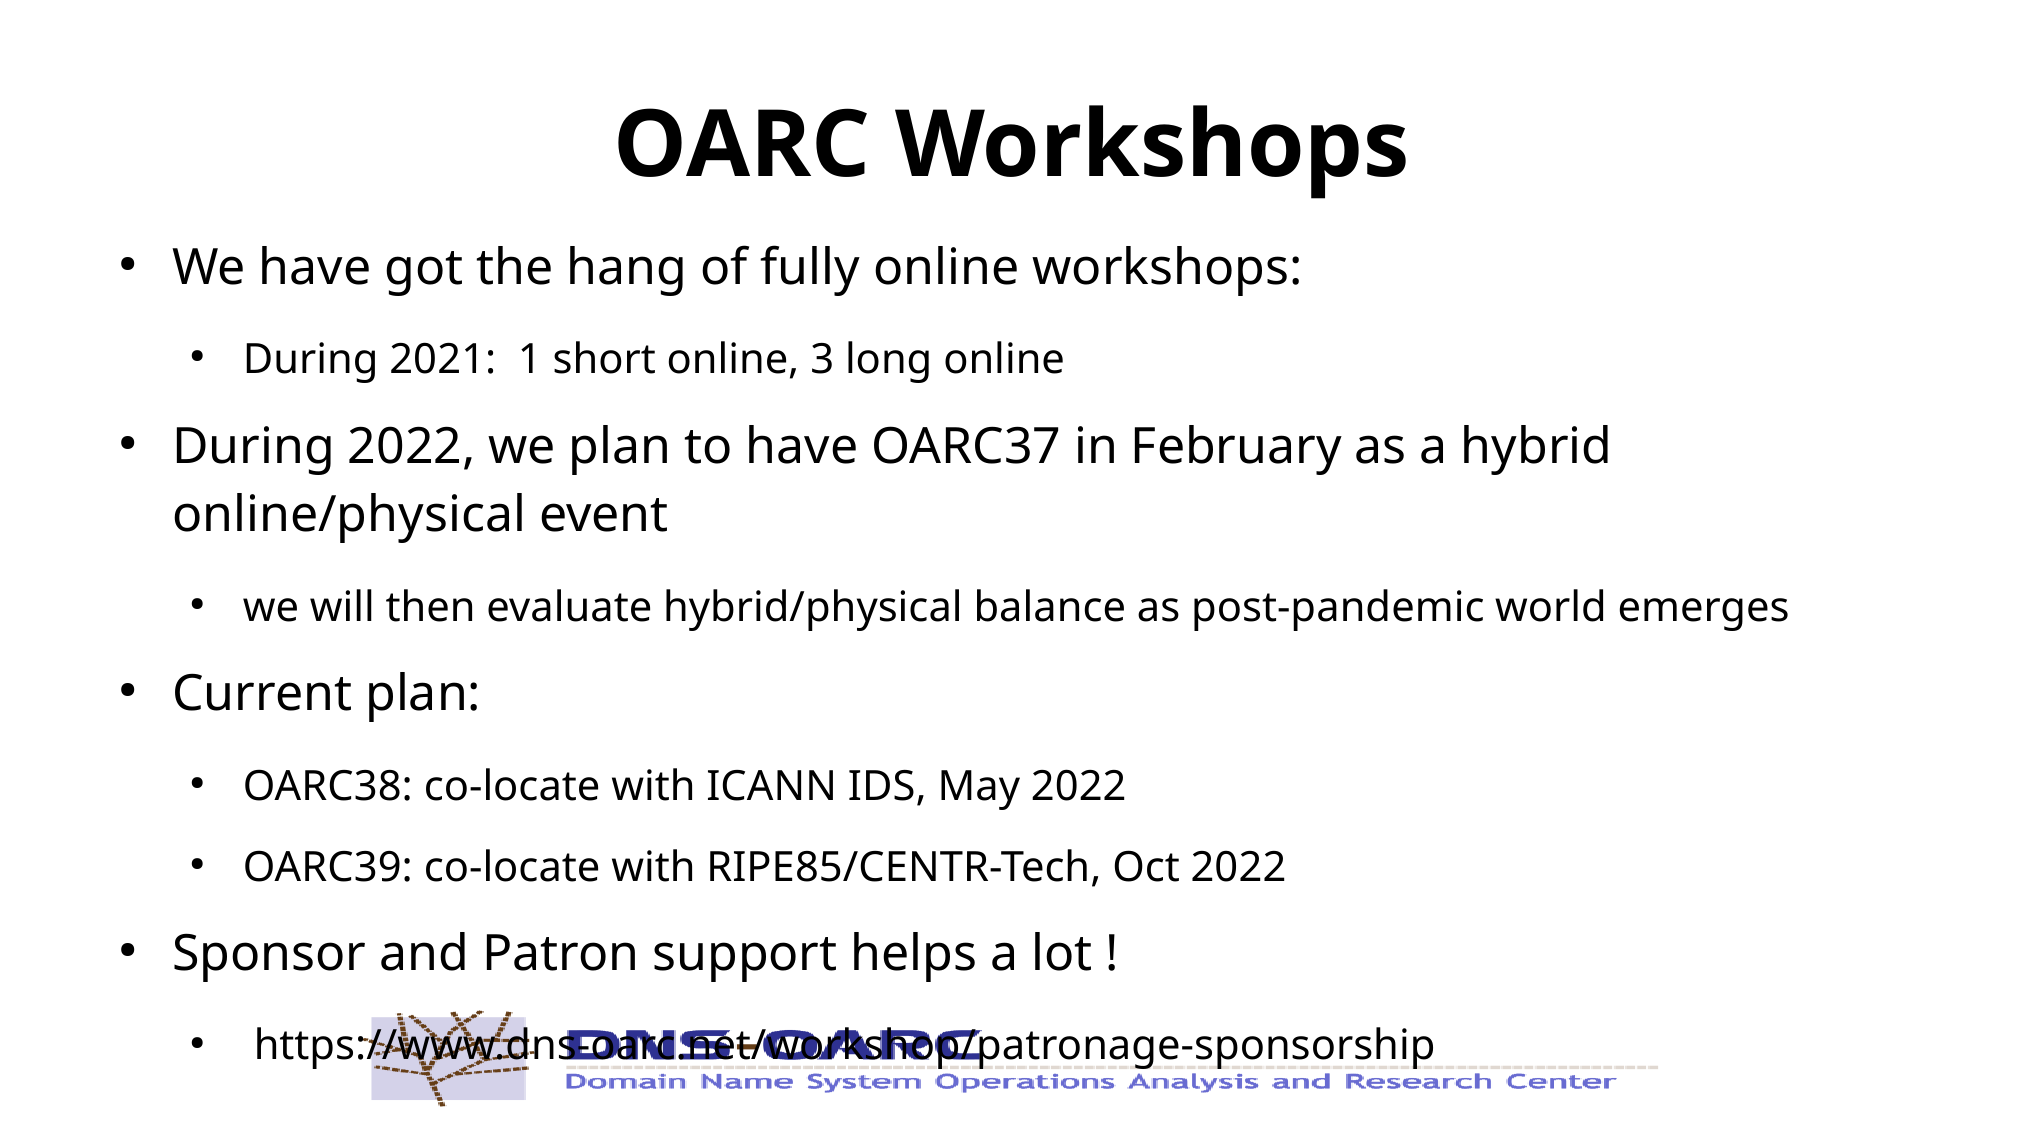

# OARC Workshops
We have got the hang of fully online workshops:
During 2021: 1 short online, 3 long online
During 2022, we plan to have OARC37 in February as a hybrid online/physical event
we will then evaluate hybrid/physical balance as post-pandemic world emerges
Current plan:
OARC38: co-locate with ICANN IDS, May 2022
OARC39: co-locate with RIPE85/CENTR-Tech, Oct 2022
Sponsor and Patron support helps a lot !
 https://www.dns-oarc.net/workshop/patronage-sponsorship